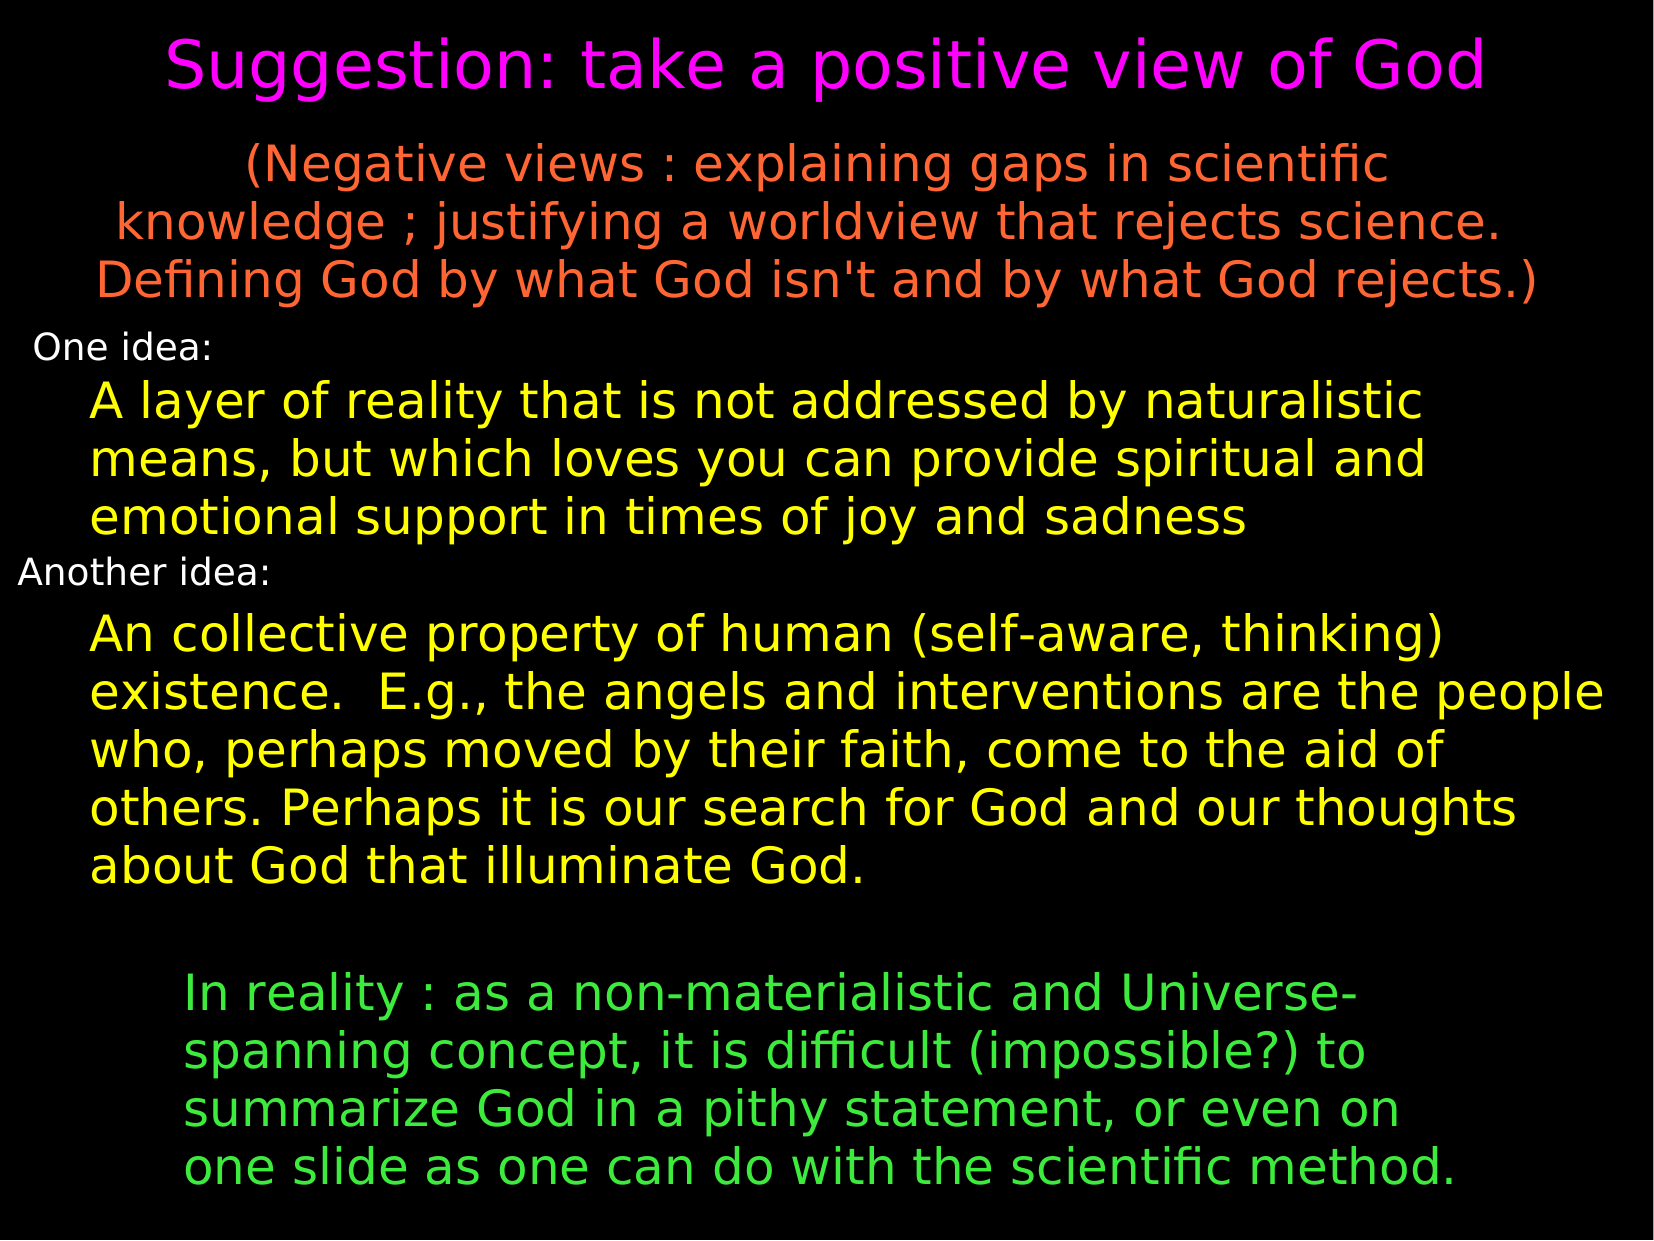

Suggestion: take a positive view of God
(Negative views : explaining gaps in scientific knowledge ; justifying a worldview that rejects science. Defining God by what God isn't and by what God rejects.)
One idea:
A layer of reality that is not addressed by naturalistic means, but which loves you can provide spiritual and emotional support in times of joy and sadness
Another idea:
An collective property of human (self-aware, thinking) existence. E.g., the angels and interventions are the people who, perhaps moved by their faith, come to the aid of others. Perhaps it is our search for God and our thoughts about God that illuminate God.
In reality : as a non-materialistic and Universe-spanning concept, it is difficult (impossible?) to summarize God in a pithy statement, or even on one slide as one can do with the scientific method.